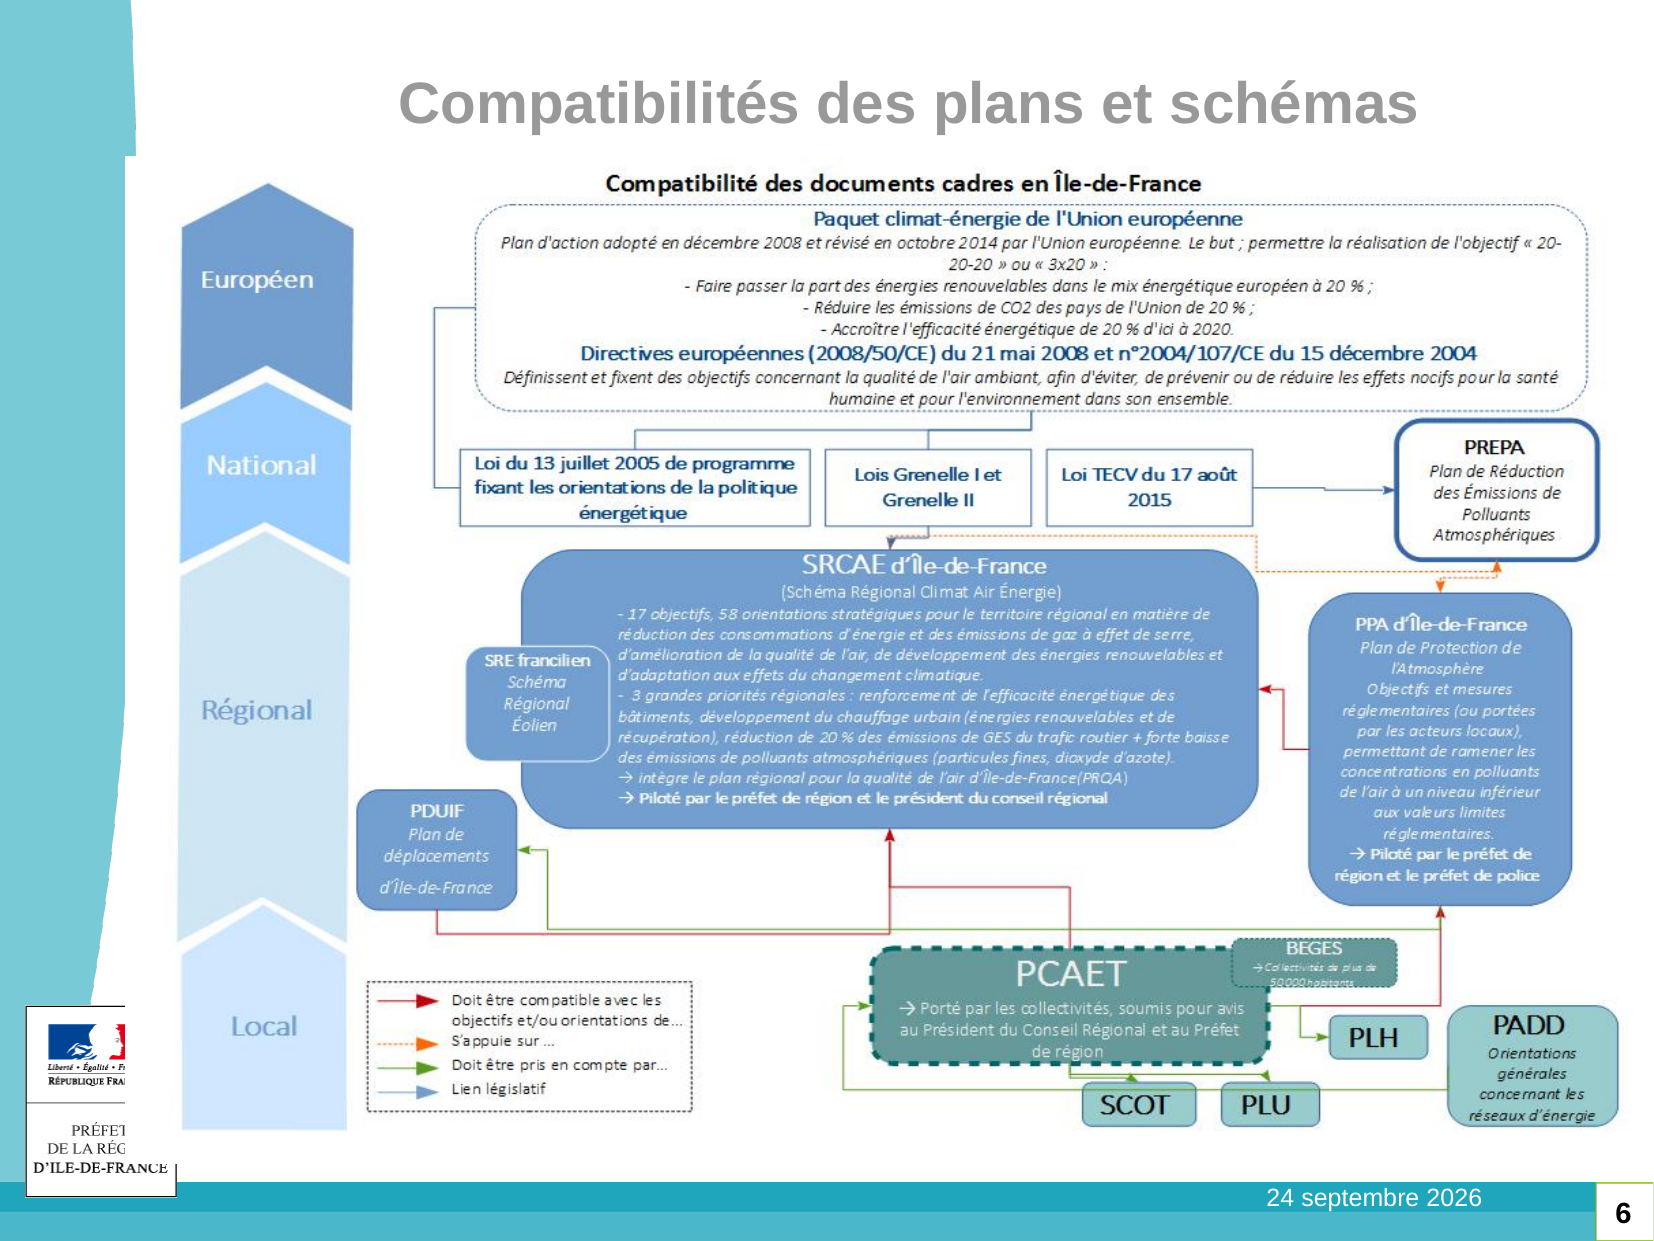

# Compatibilités des plans et schémas
6